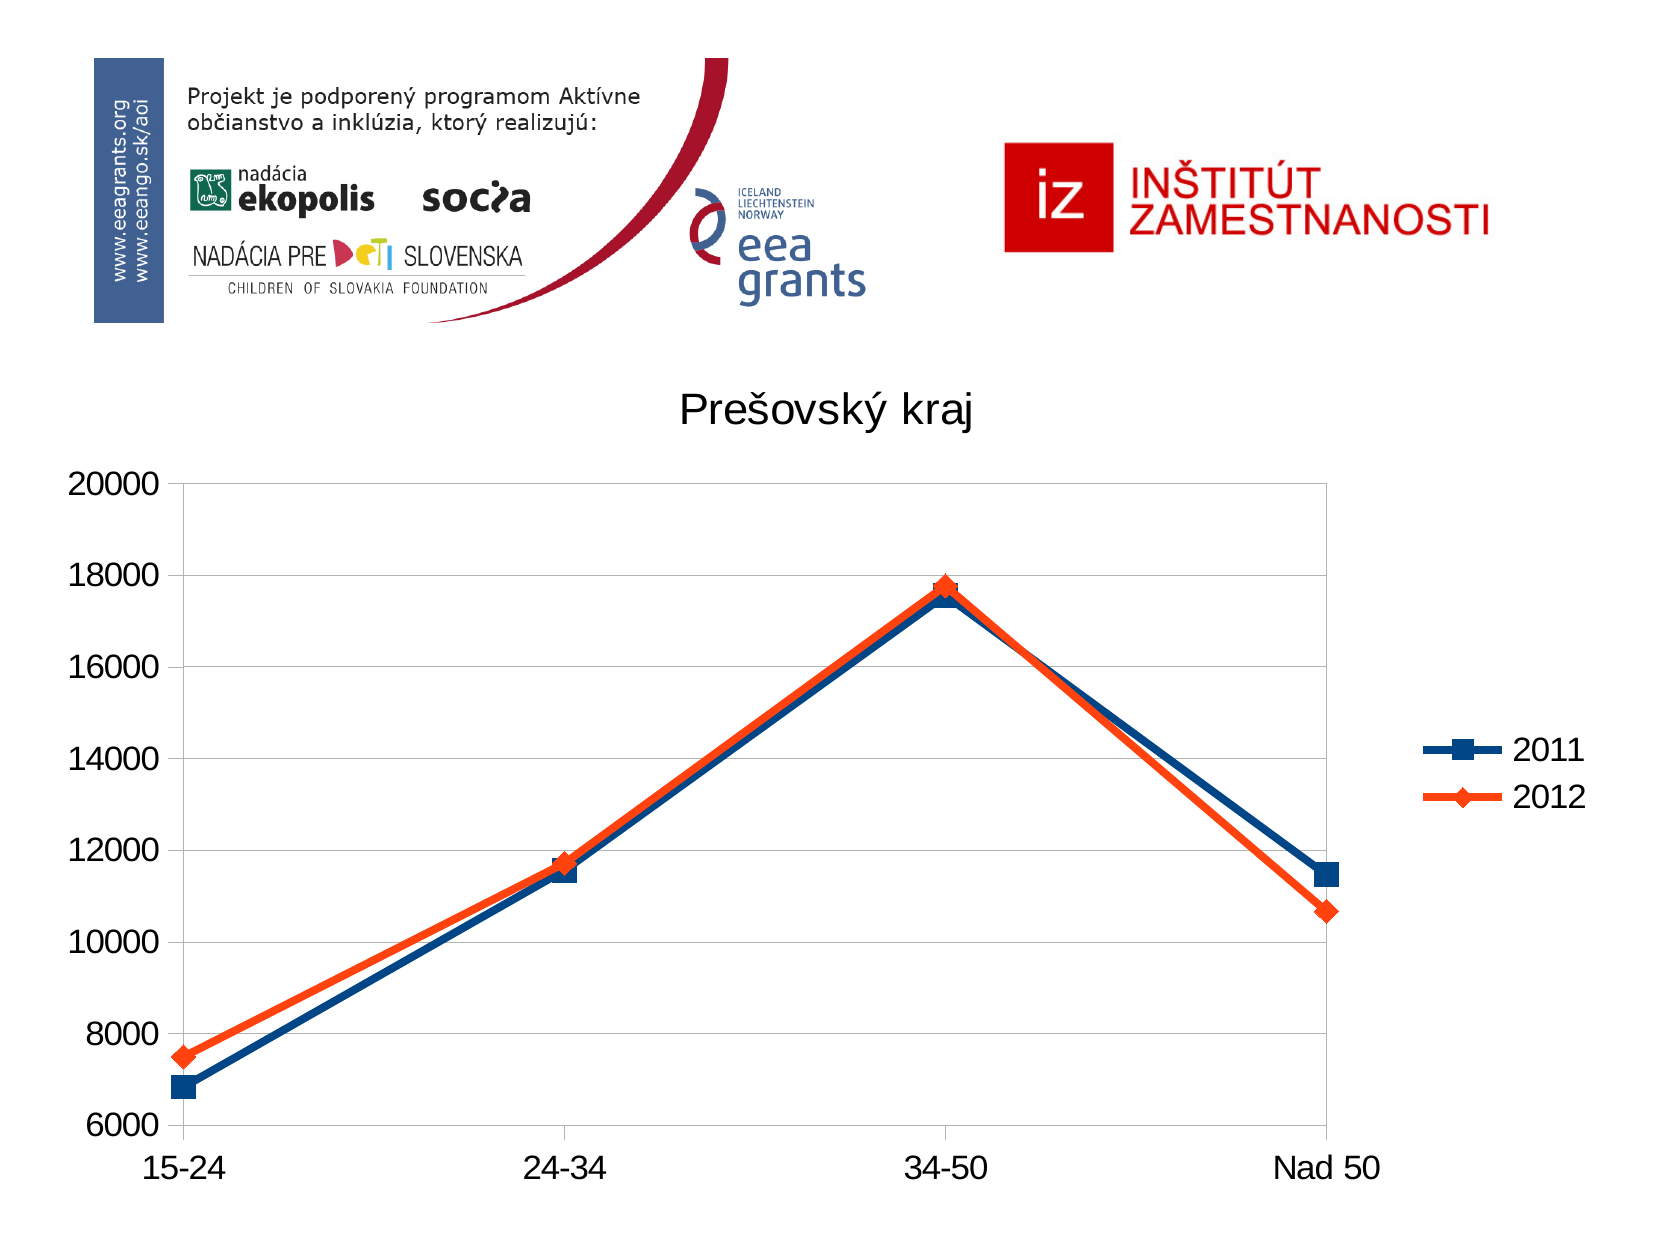

### Chart: Prešovský kraj
| Category | 2011 | 2012 |
|---|---|---|
| 15-24 | 6838.0 | 7498.0 |
| 24-34 | 11564.0 | 11716.0 |
| 34-50 | 17566.0 | 17770.0 |
| Nad 50 | 11465.0 | 10672.0 |